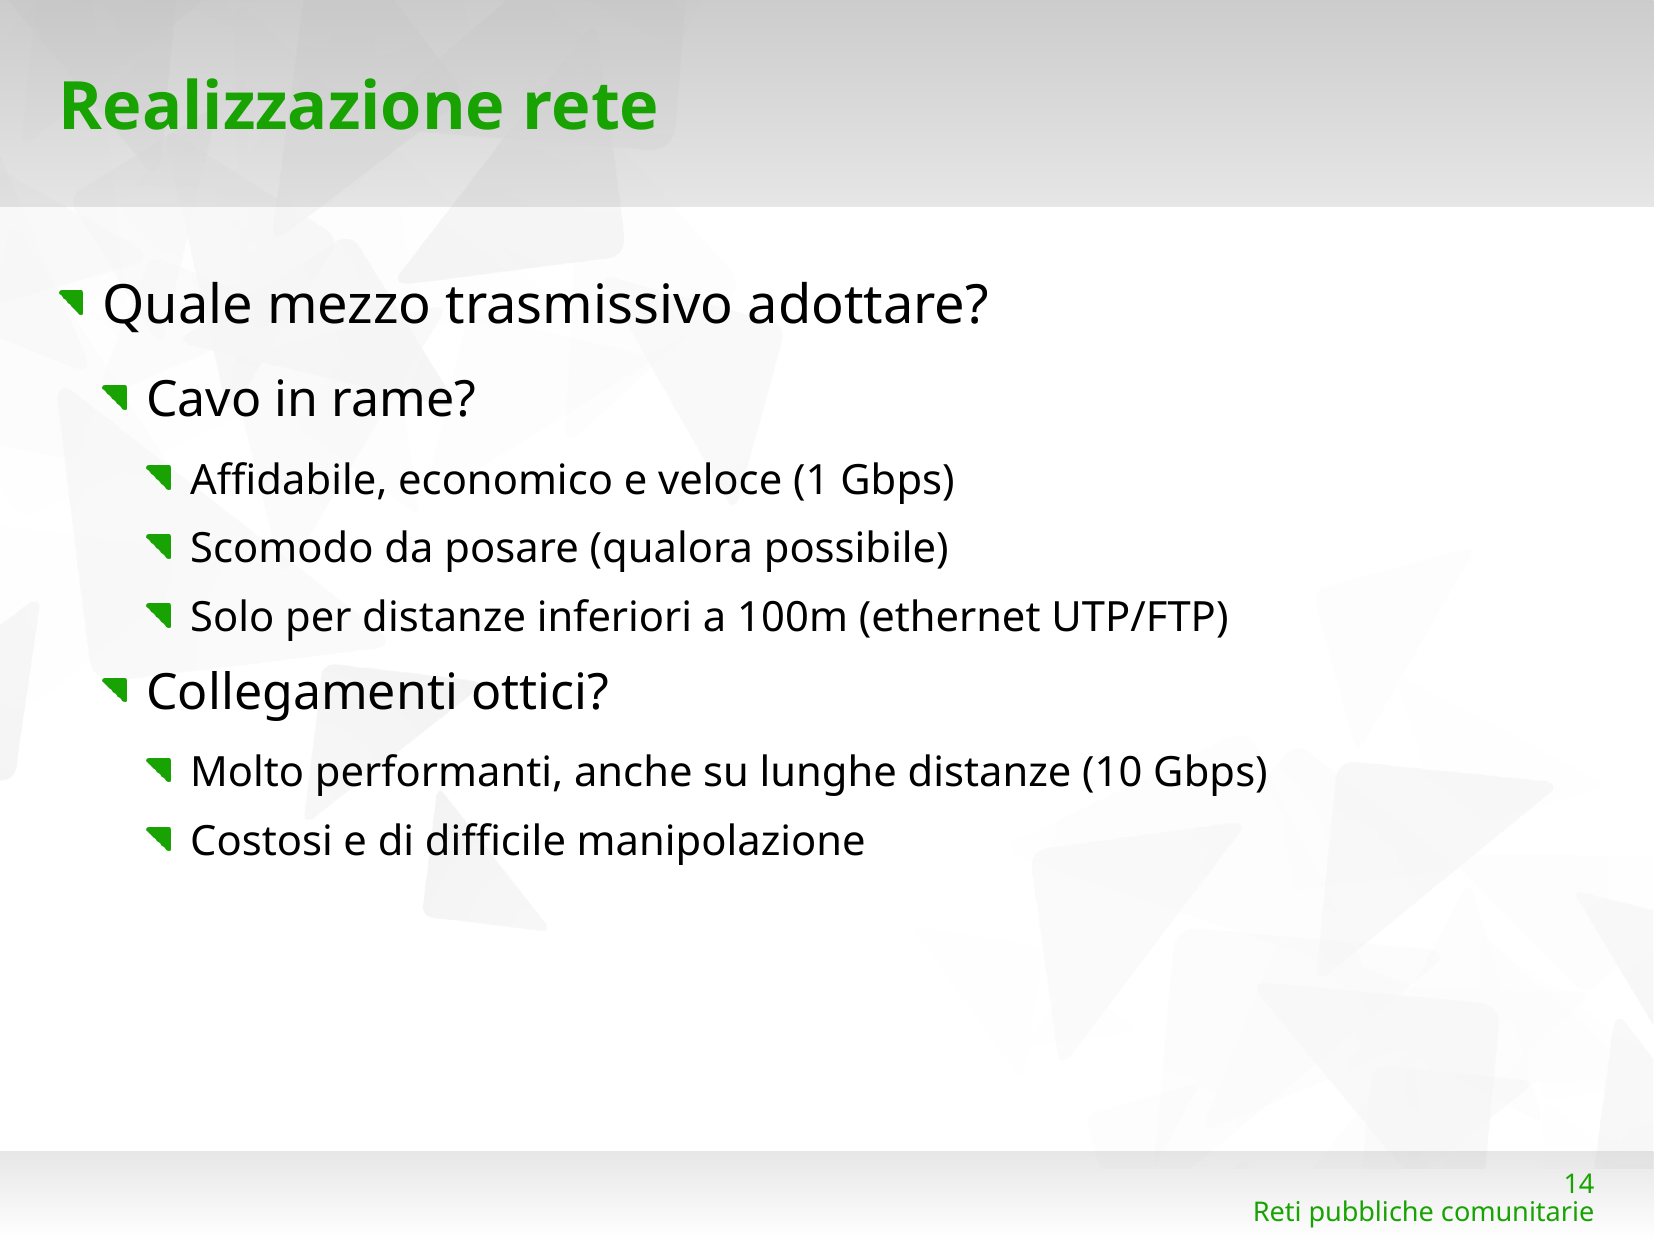

# Realizzazione rete
Quale mezzo trasmissivo adottare?
Cavo in rame?
Affidabile, economico e veloce (1 Gbps)
Scomodo da posare (qualora possibile)
Solo per distanze inferiori a 100m (ethernet UTP/FTP)
Collegamenti ottici?
Molto performanti, anche su lunghe distanze (10 Gbps)
Costosi e di difficile manipolazione
14
Reti pubbliche comunitarie